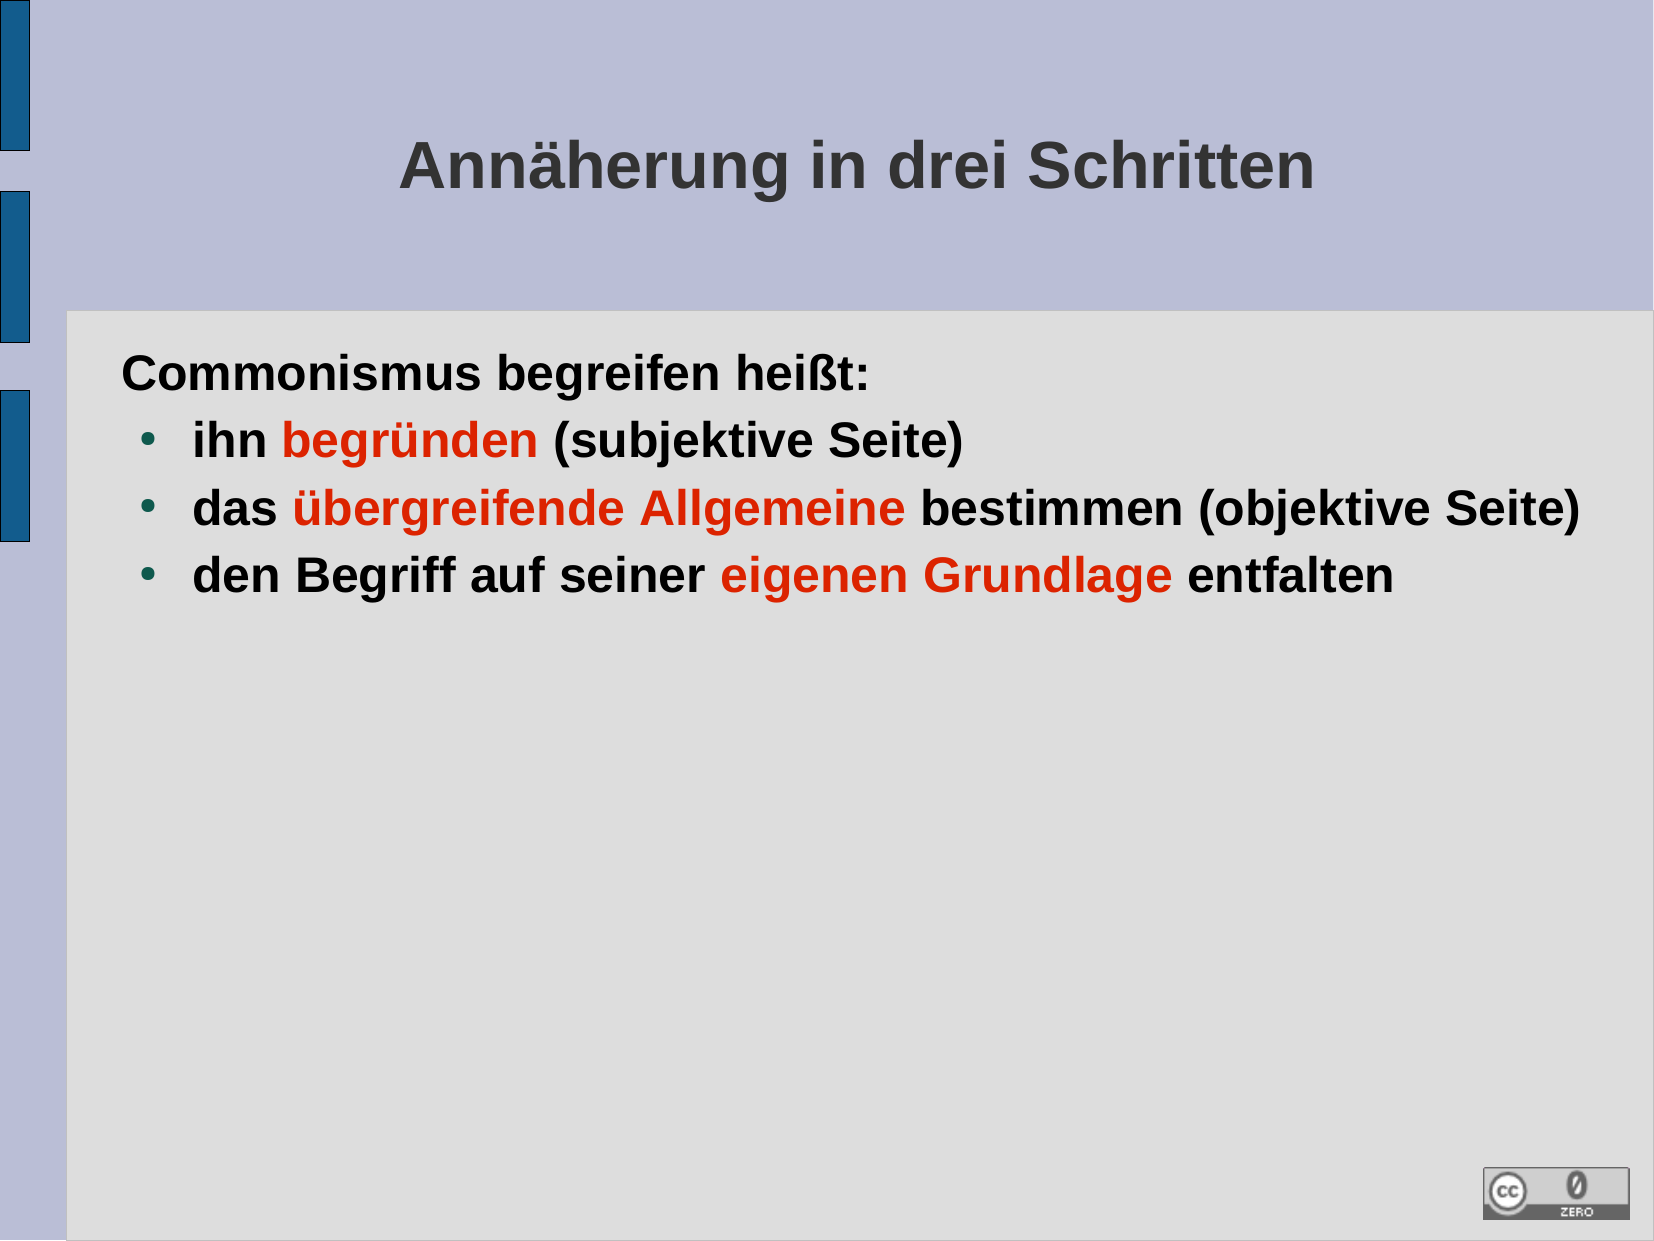

# Annäherung in drei Schritten
Commonismus begreifen heißt:
ihn begründen (subjektive Seite)
das übergreifende Allgemeine bestimmen (objektive Seite)
den Begriff auf seiner eigenen Grundlage entfalten